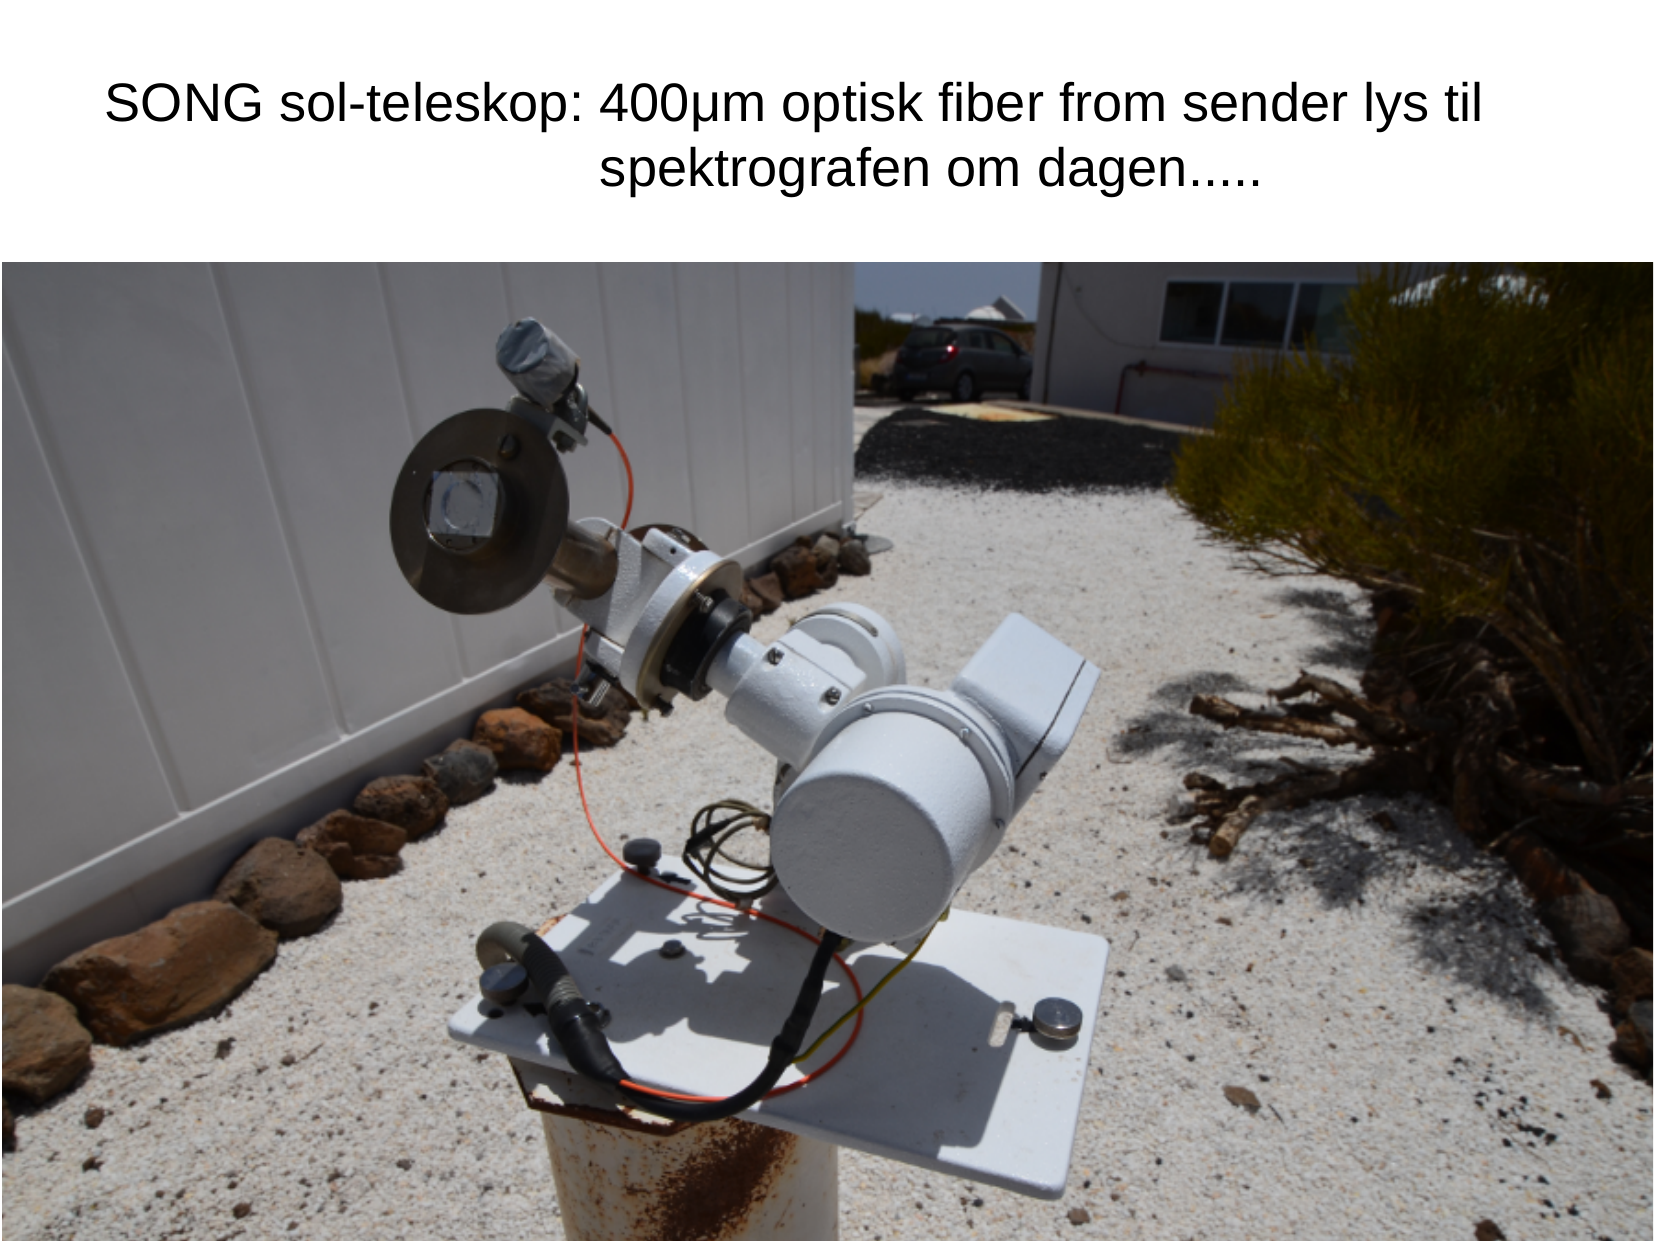

SONG sol-teleskop: 400μm optisk fiber from sender lys til
 spektrografen om dagen.....